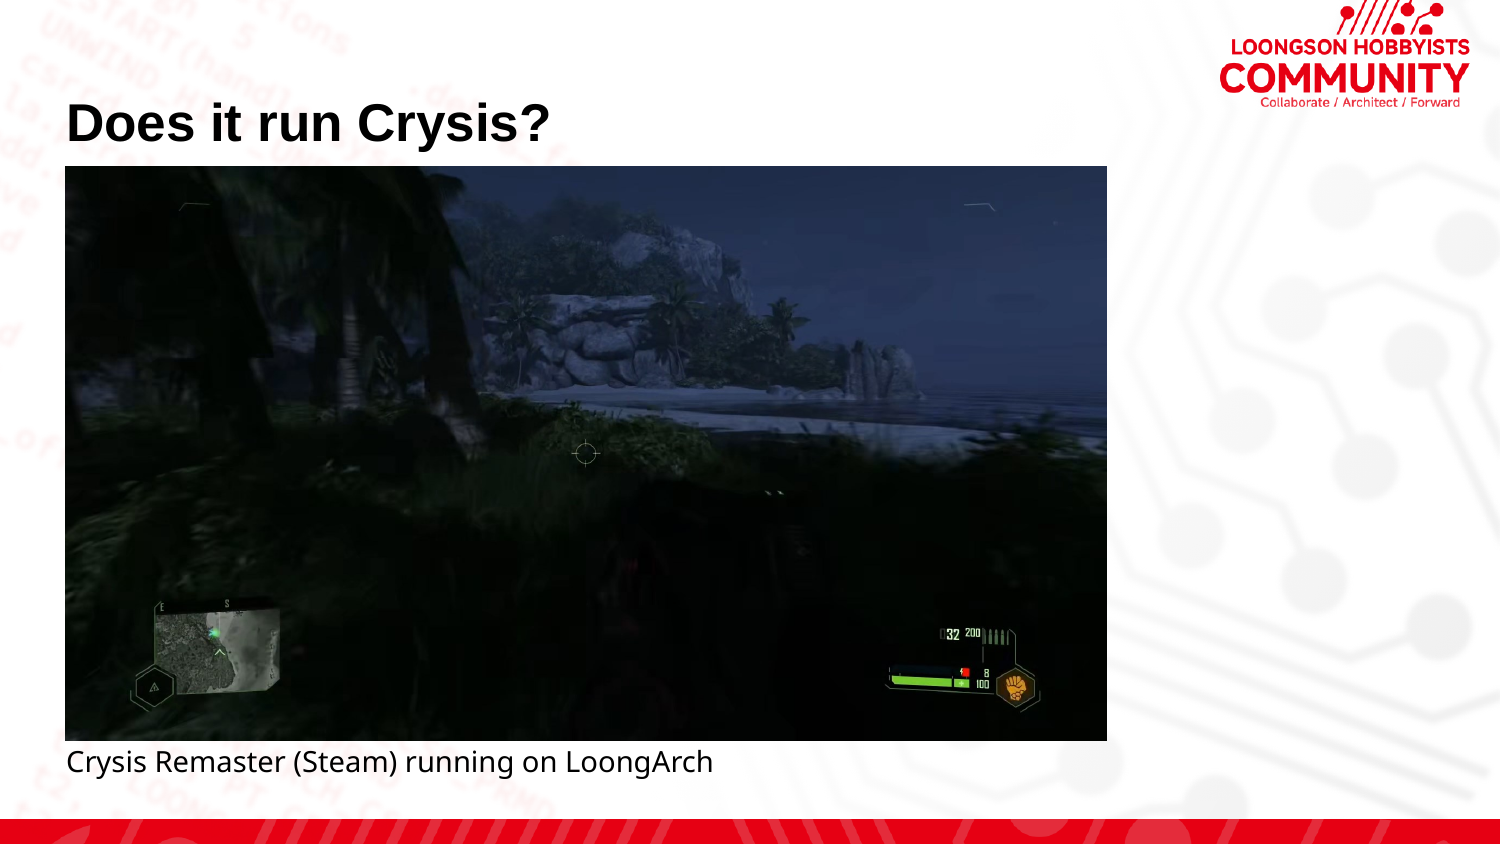

# Does it run Crysis?
Crysis Remaster (Steam) running on LoongArch